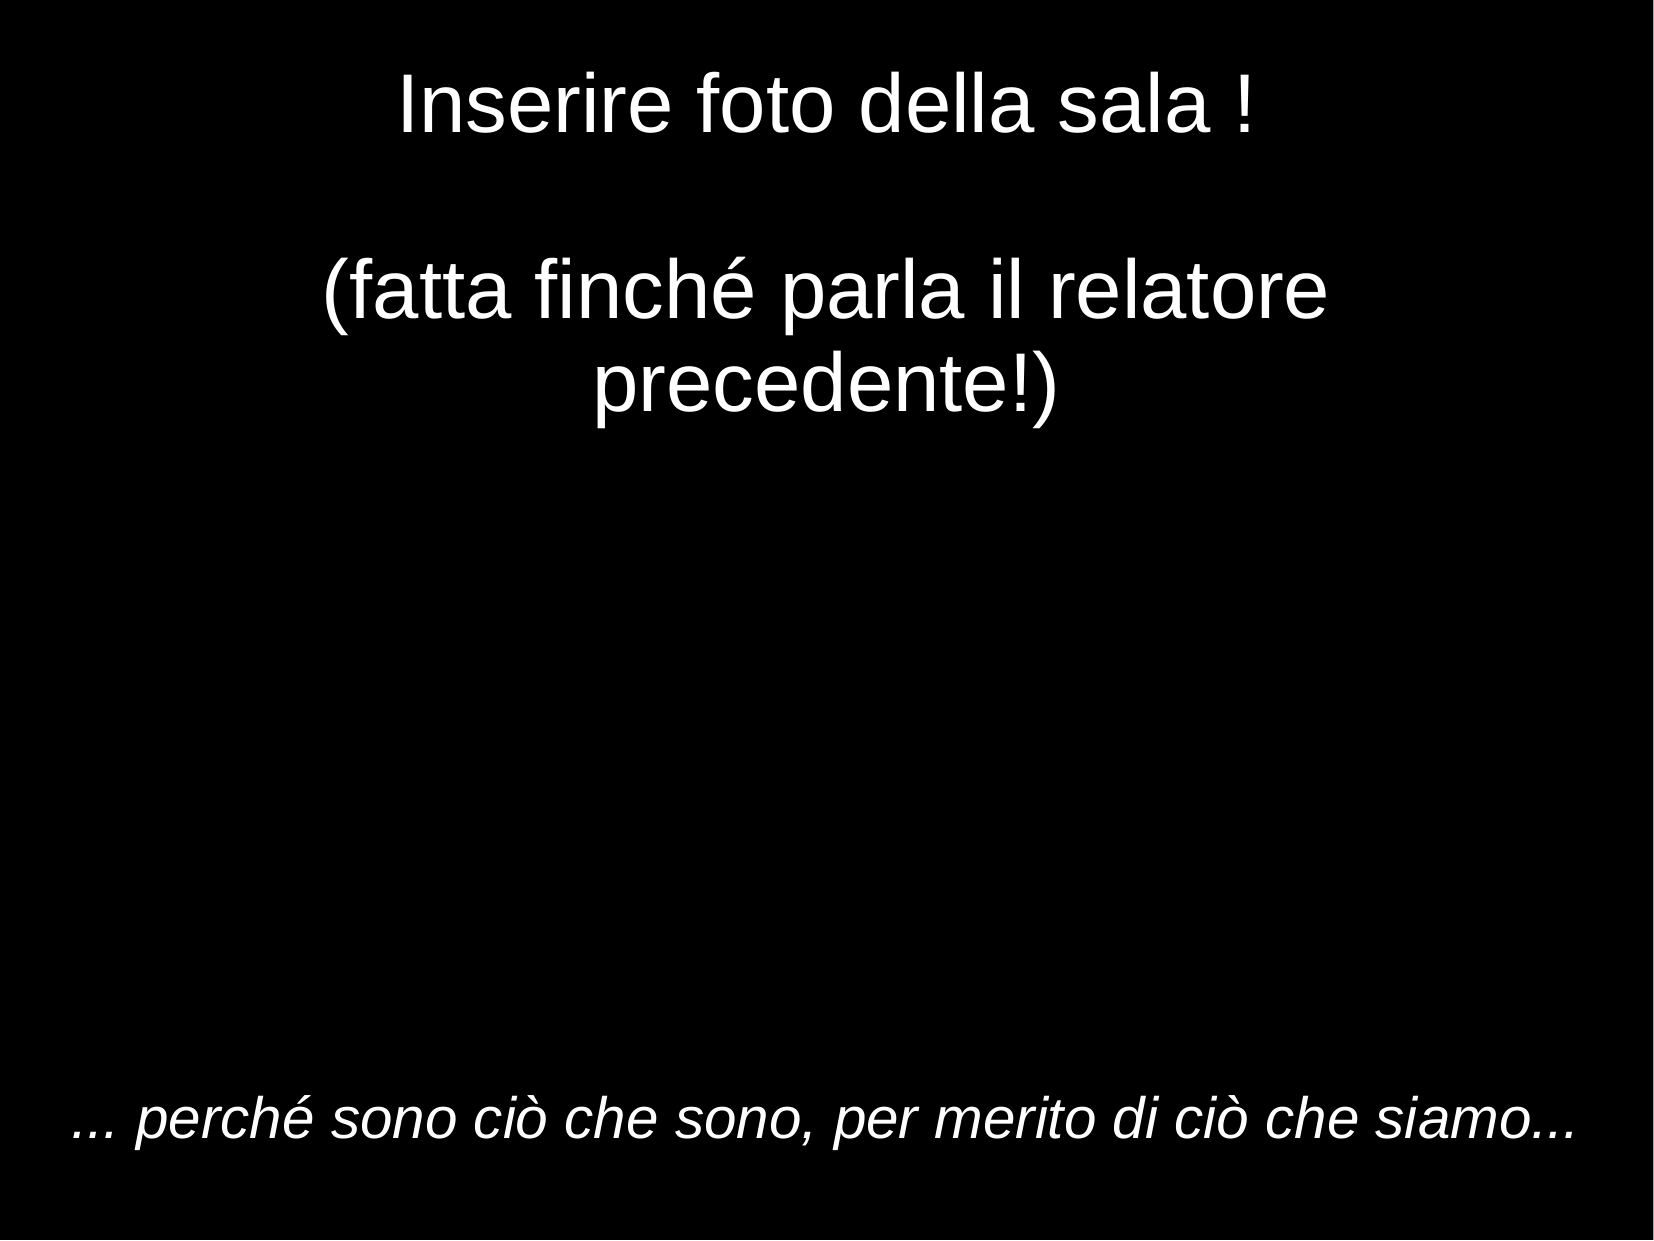

# Inserire foto della sala ! (fatta finché parla il relatore precedente!)
... perché sono ciò che sono, per merito di ciò che siamo...